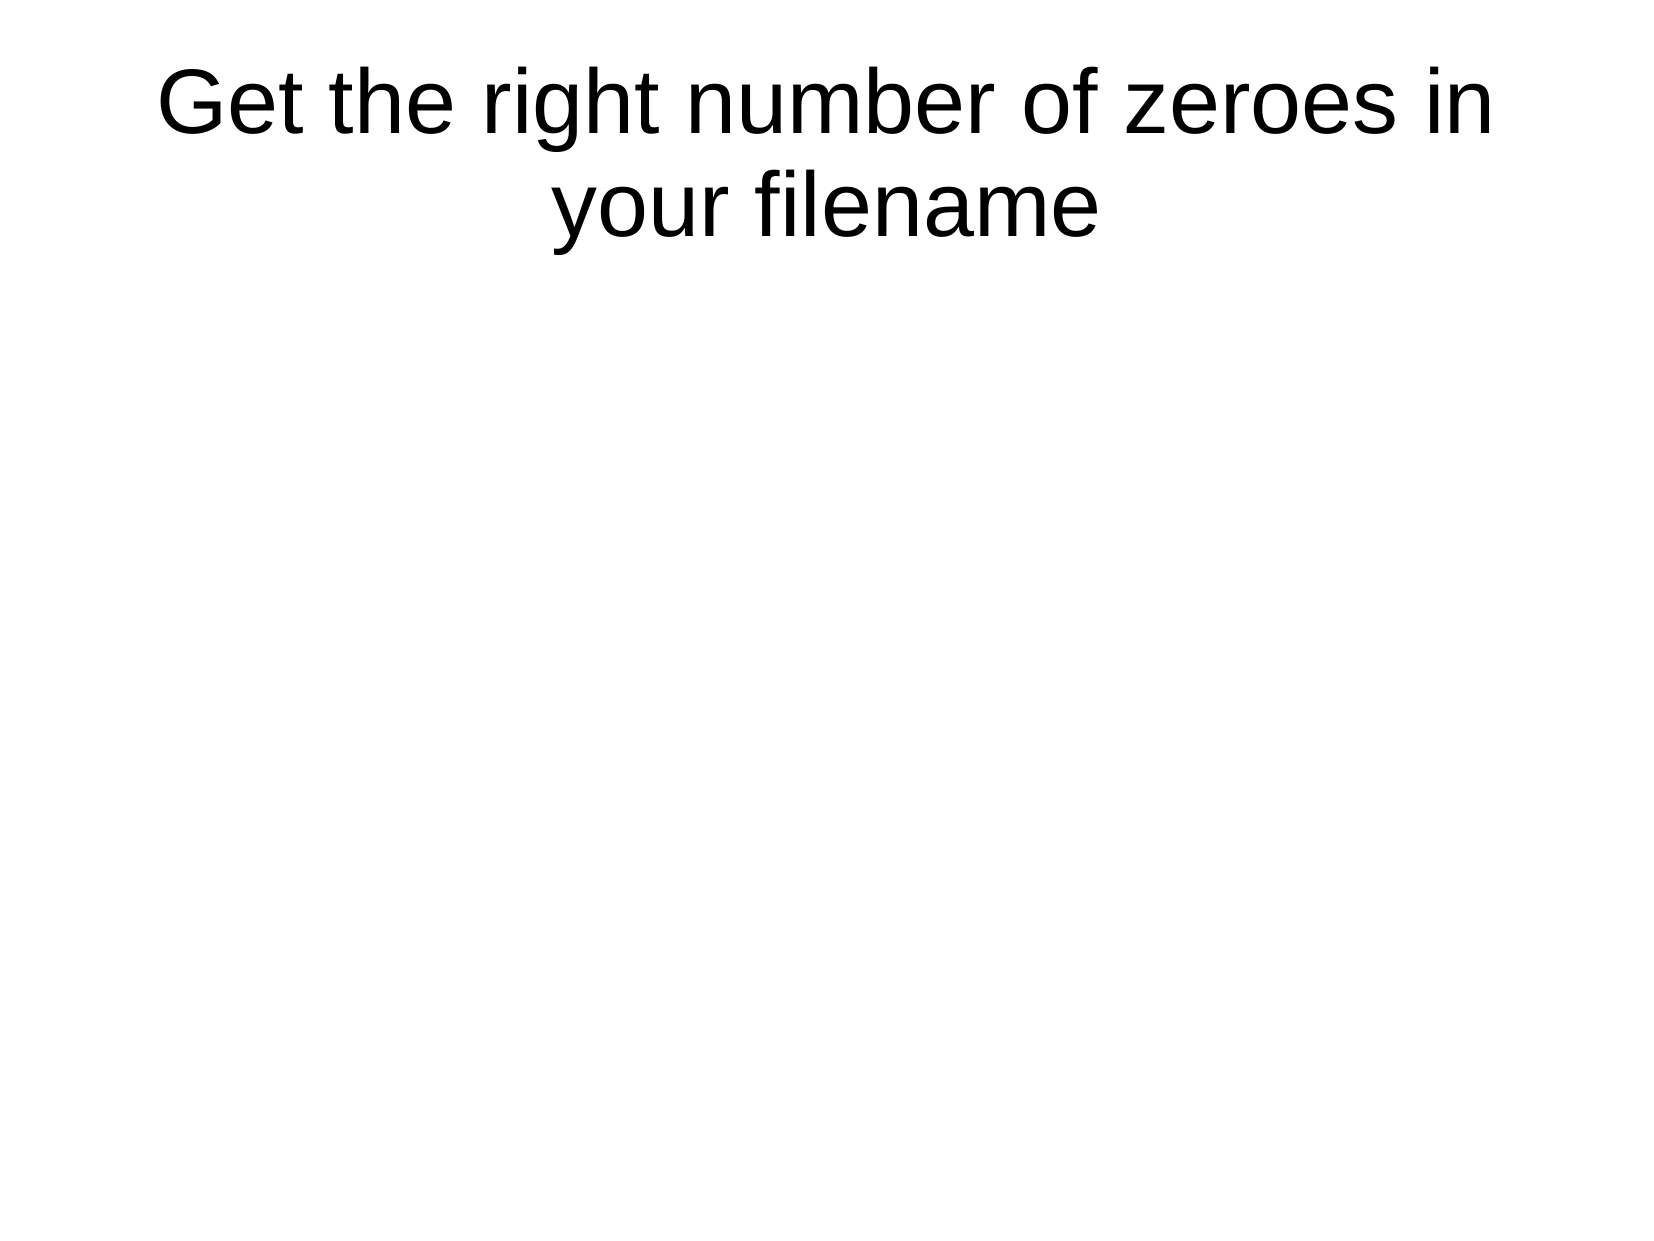

# Get the right number of zeroes in your filename